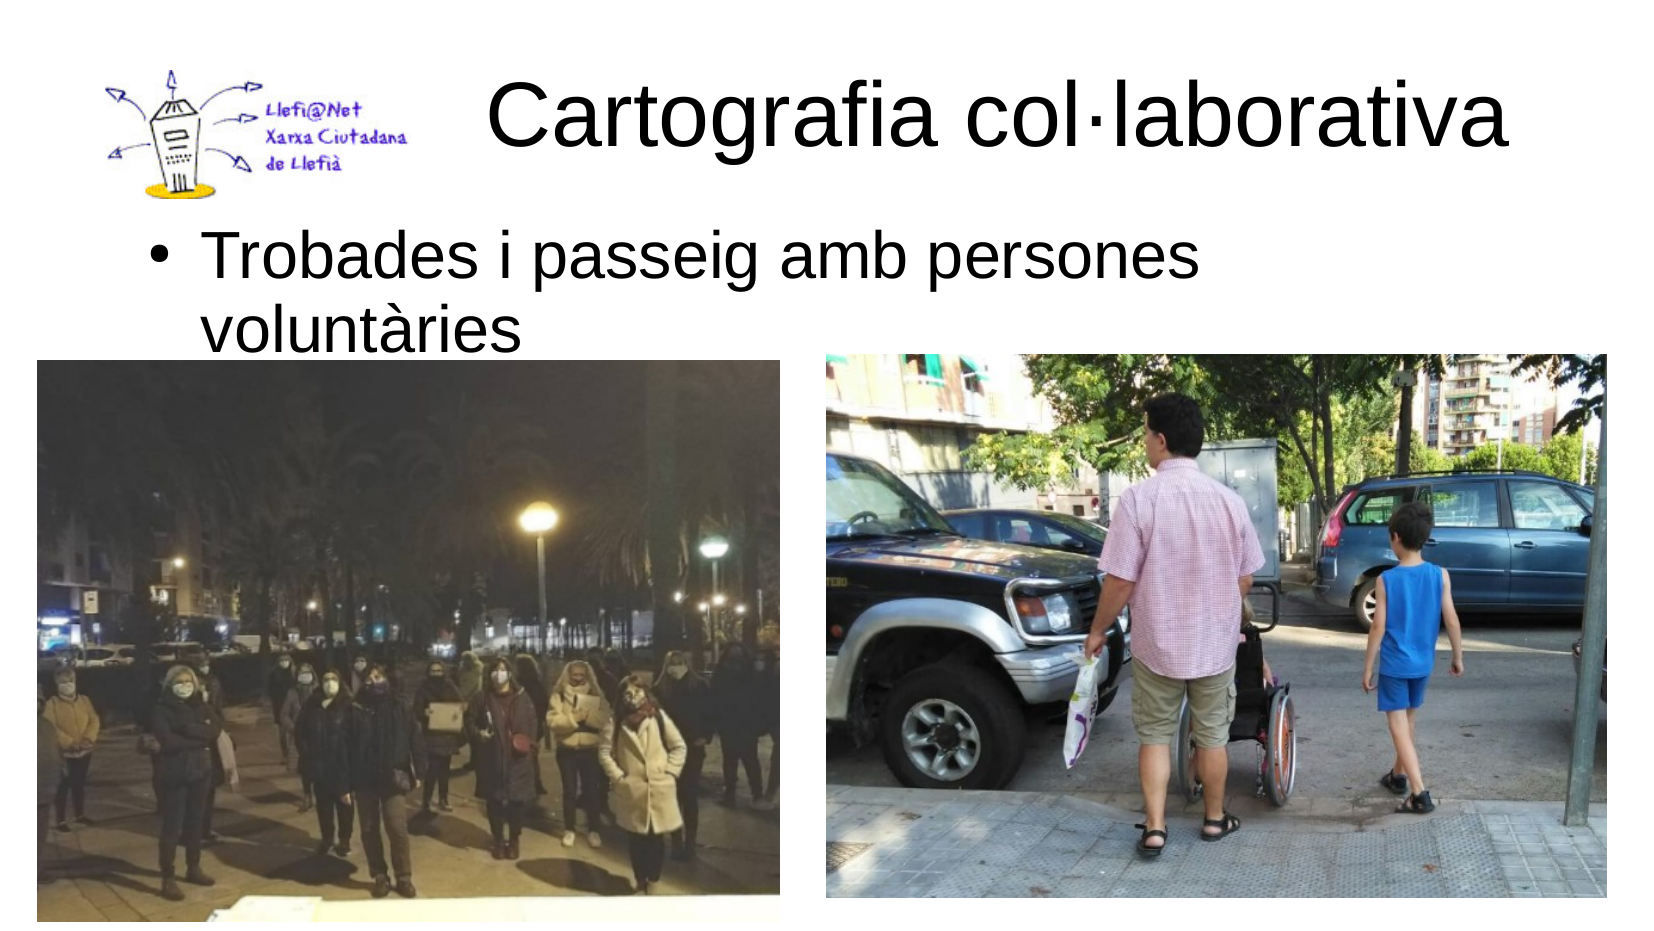

# Cartografia col·laborativa
Trobades i passeig amb persones voluntàries